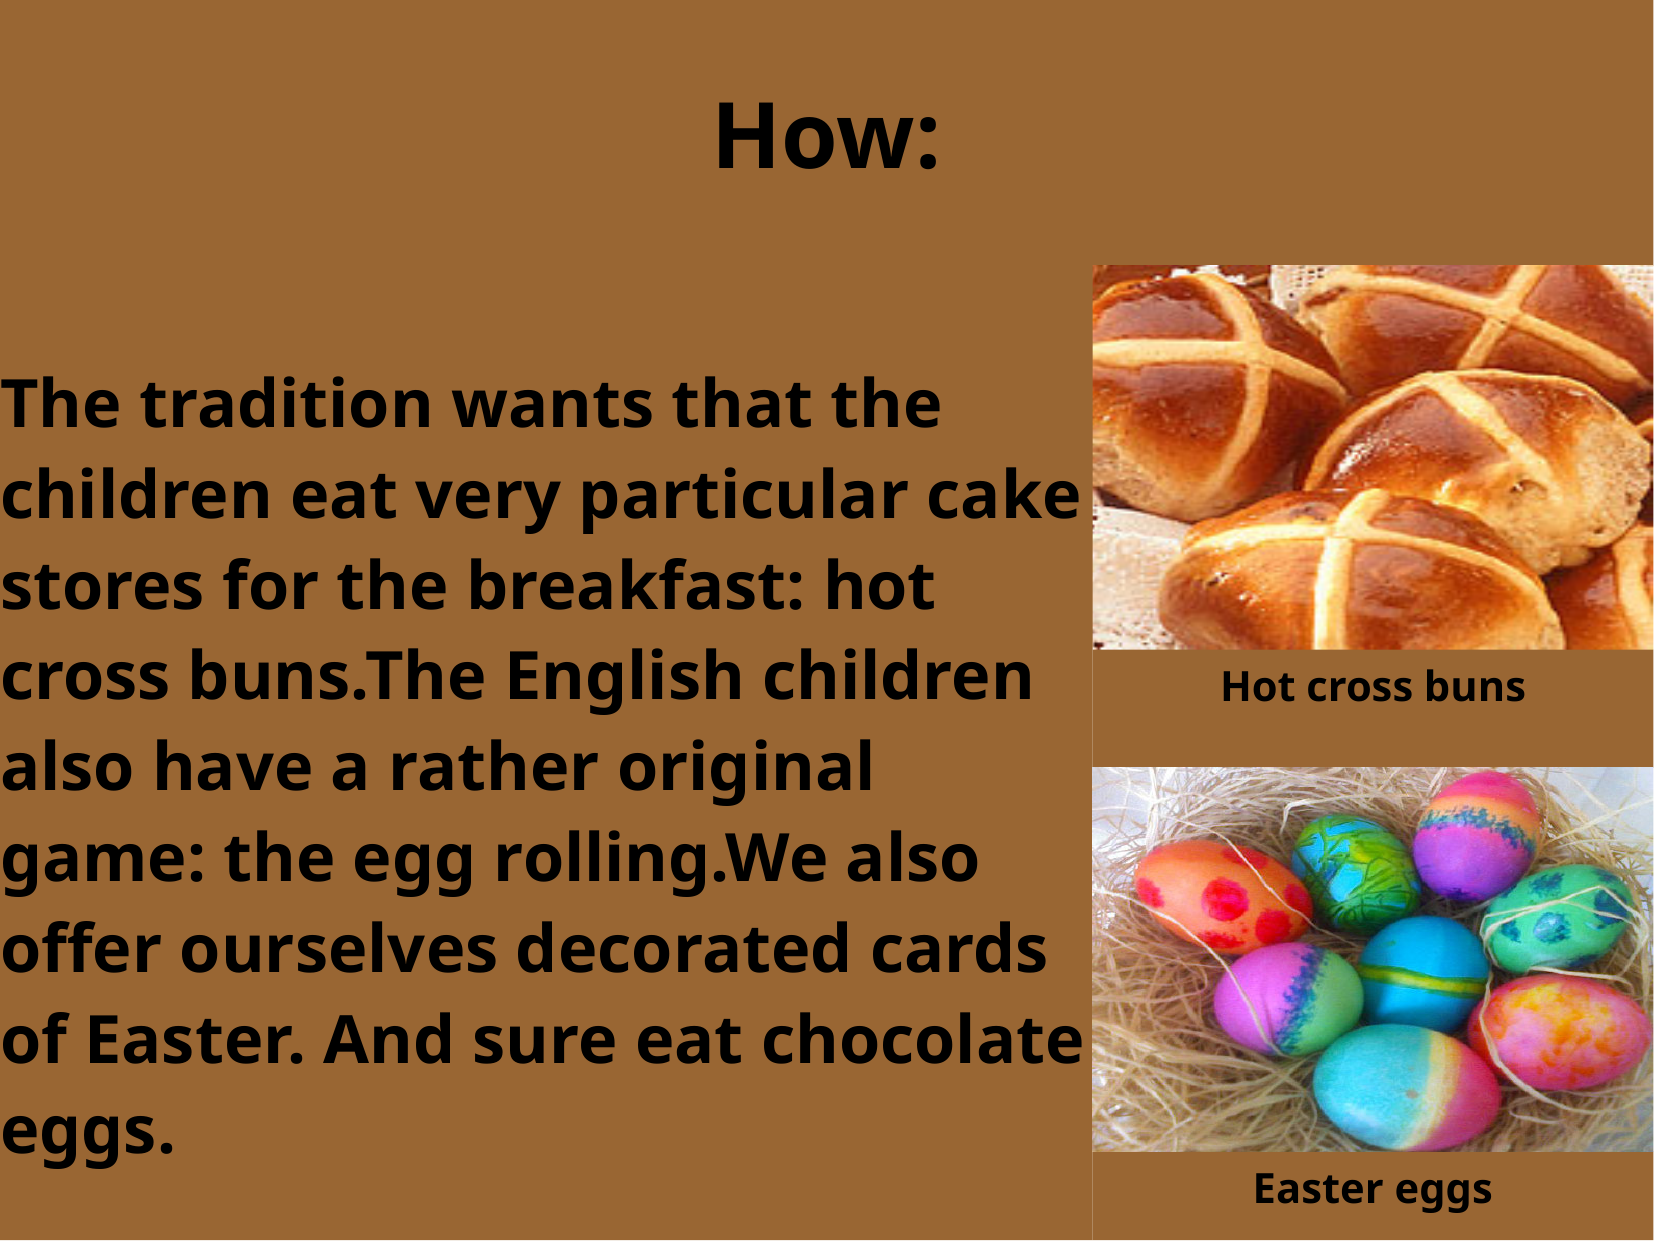

# How:
The tradition wants that the children eat very particular cake stores for the breakfast: hot cross buns.The English children also have a rather original game: the egg rolling.We also offer ourselves decorated cards of Easter. And sure eat chocolate eggs.
Hot cross buns
Easter eggs